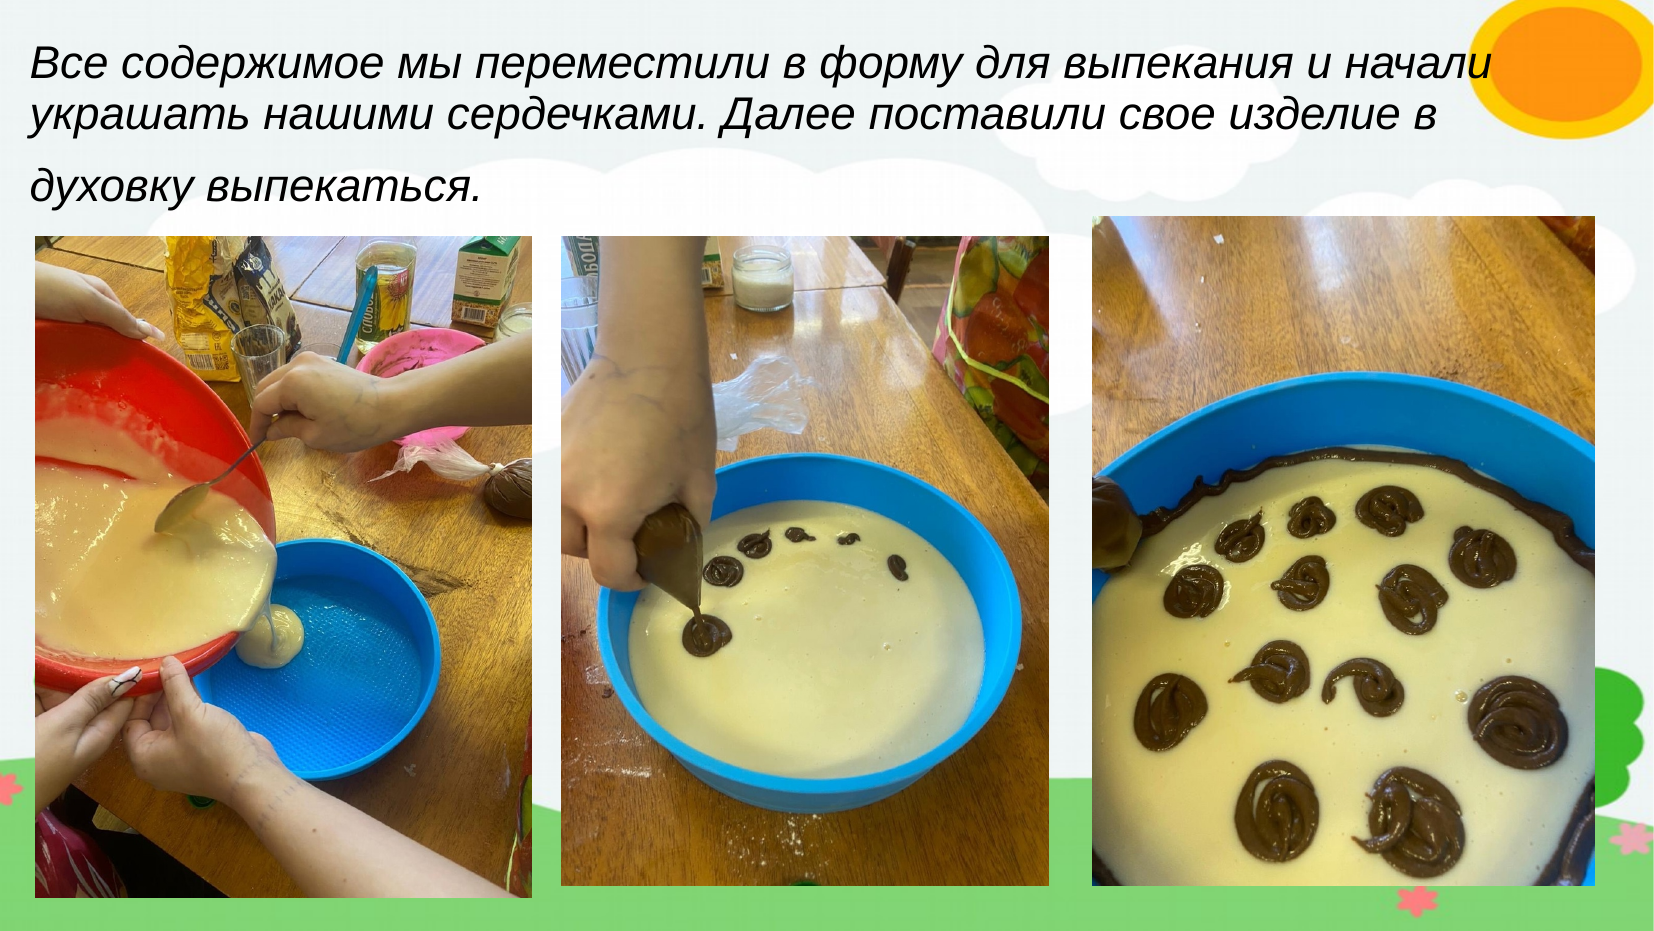

# Все содержимое мы переместили в форму для выпекания и начали украшать нашими сердечками. Далее поставили свое изделие в духовку выпекаться.